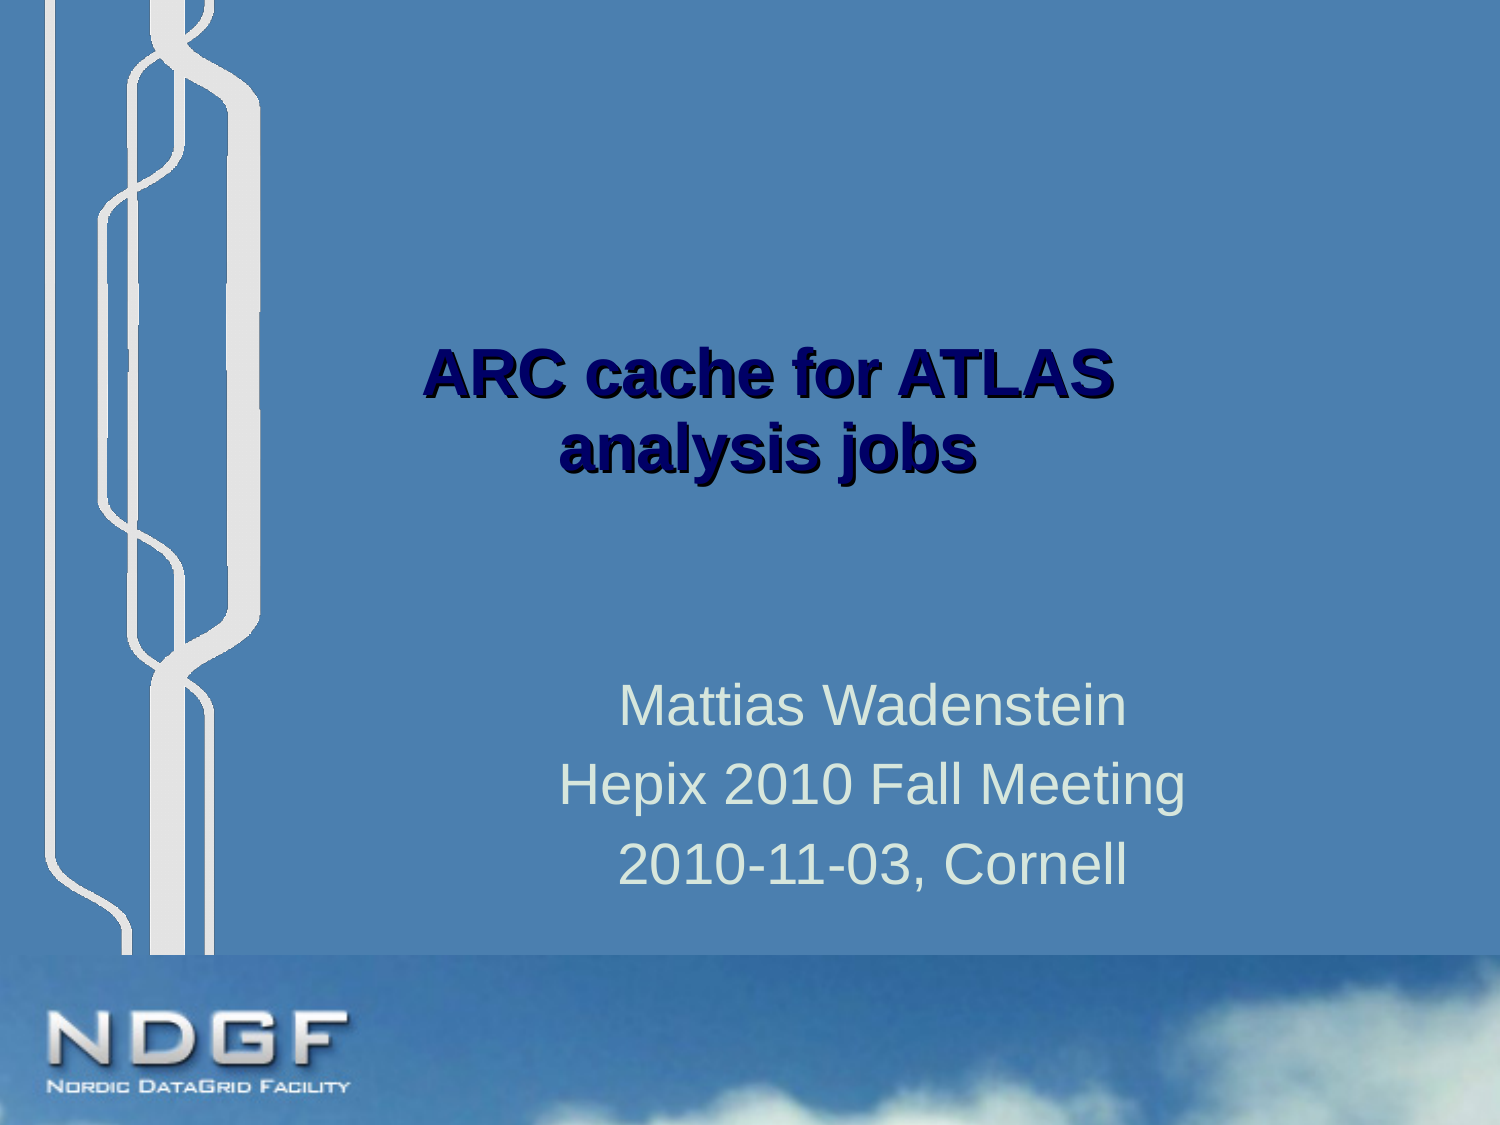

# ARC cache for ATLAS analysis jobs
Mattias Wadenstein
Hepix 2010 Fall Meeting
2010-11-03, Cornell